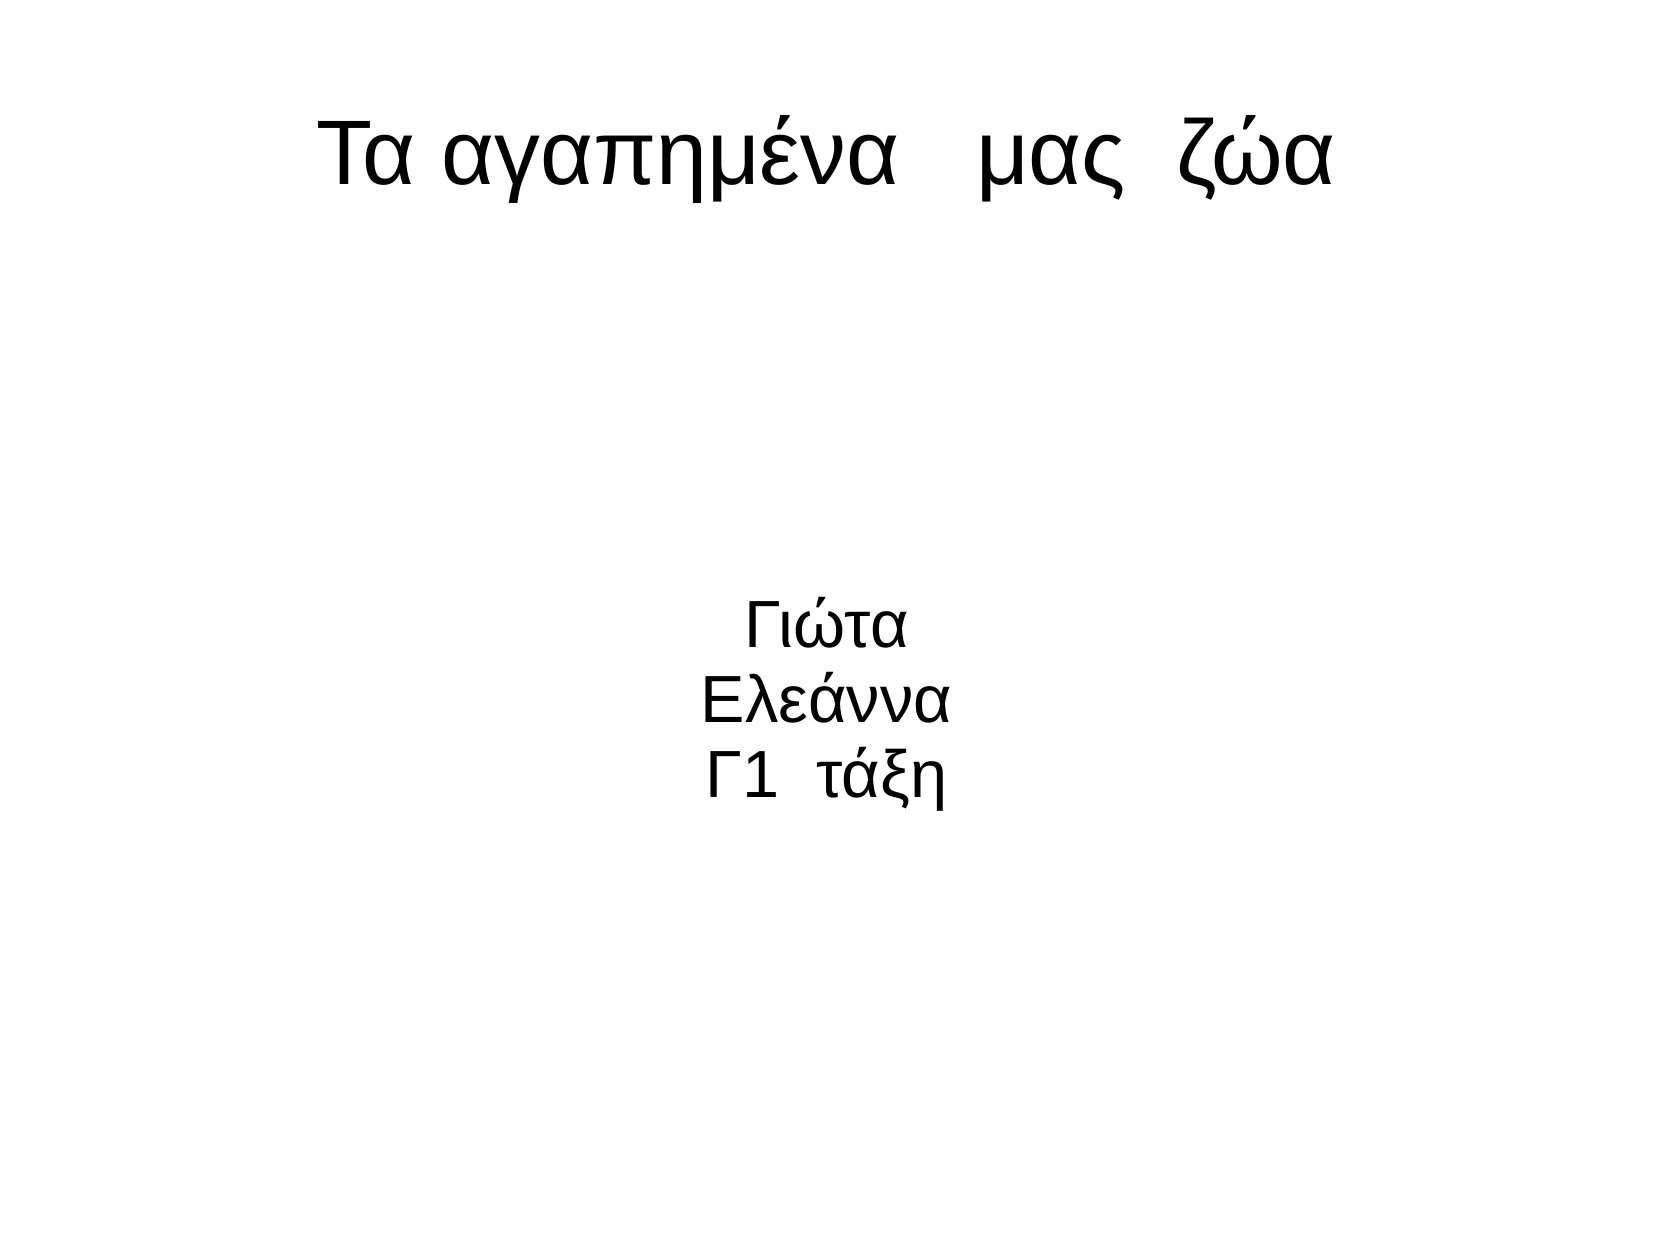

# Τα αγαπημένα μας ζώα
Γιώτα
Ελεάννα
Γ1 τάξη